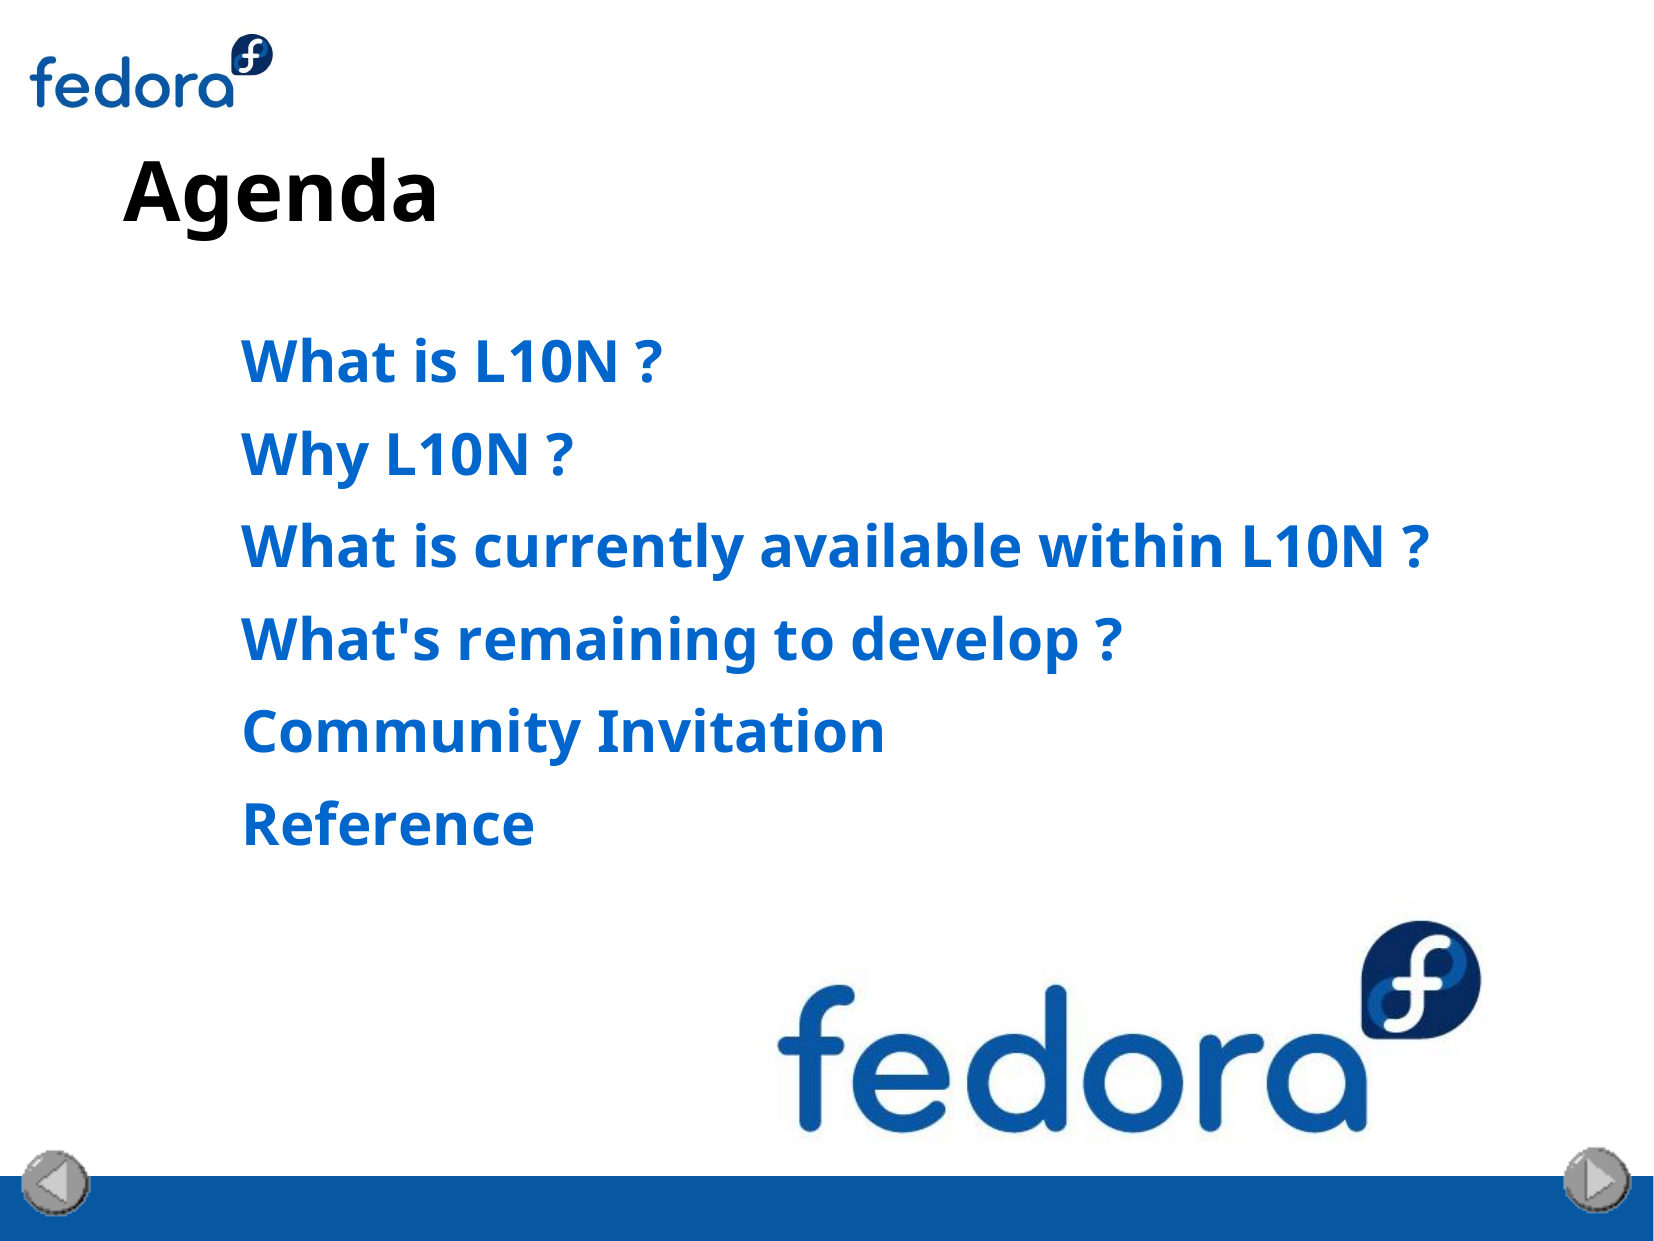

# Agenda
What is L10N ?
Why L10N ?
What is currently available within L10N ?
What's remaining to develop ?
Community Invitation
Reference